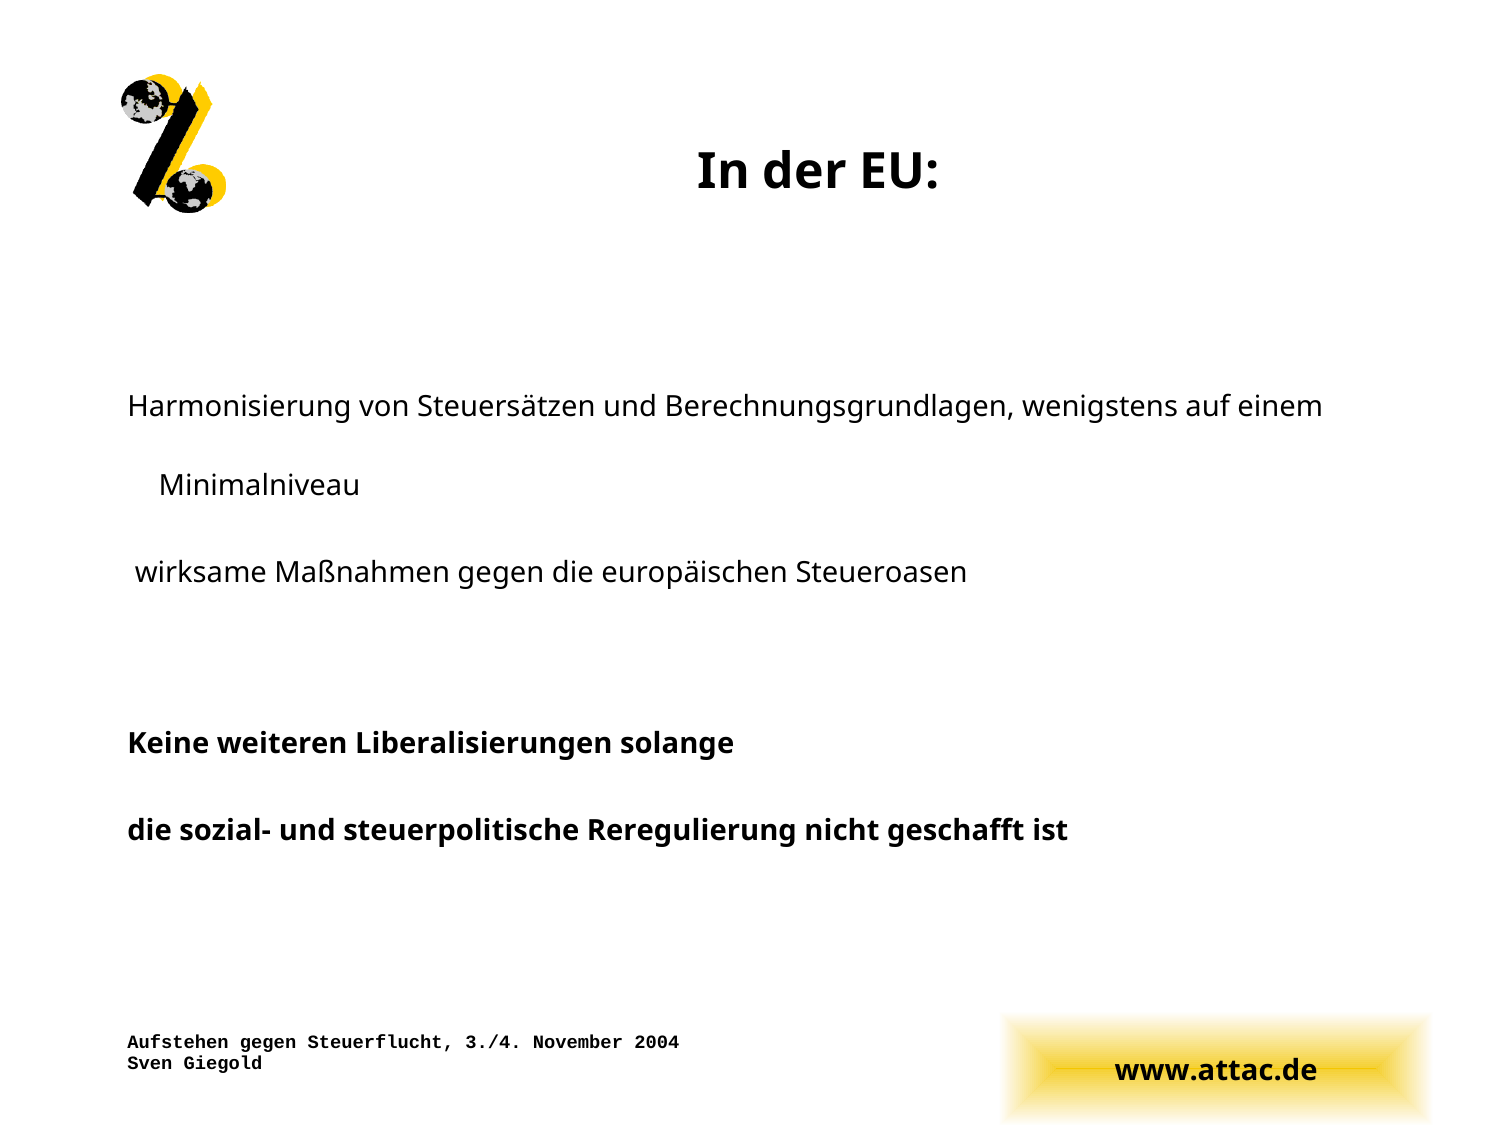

# In der EU:
Harmonisierung von Steuersätzen und Berechnungsgrundlagen, wenigstens auf einem Minimalniveau
 wirksame Maßnahmen gegen die europäischen Steueroasen
Keine weiteren Liberalisierungen solange
die sozial- und steuerpolitische Reregulierung nicht geschafft ist